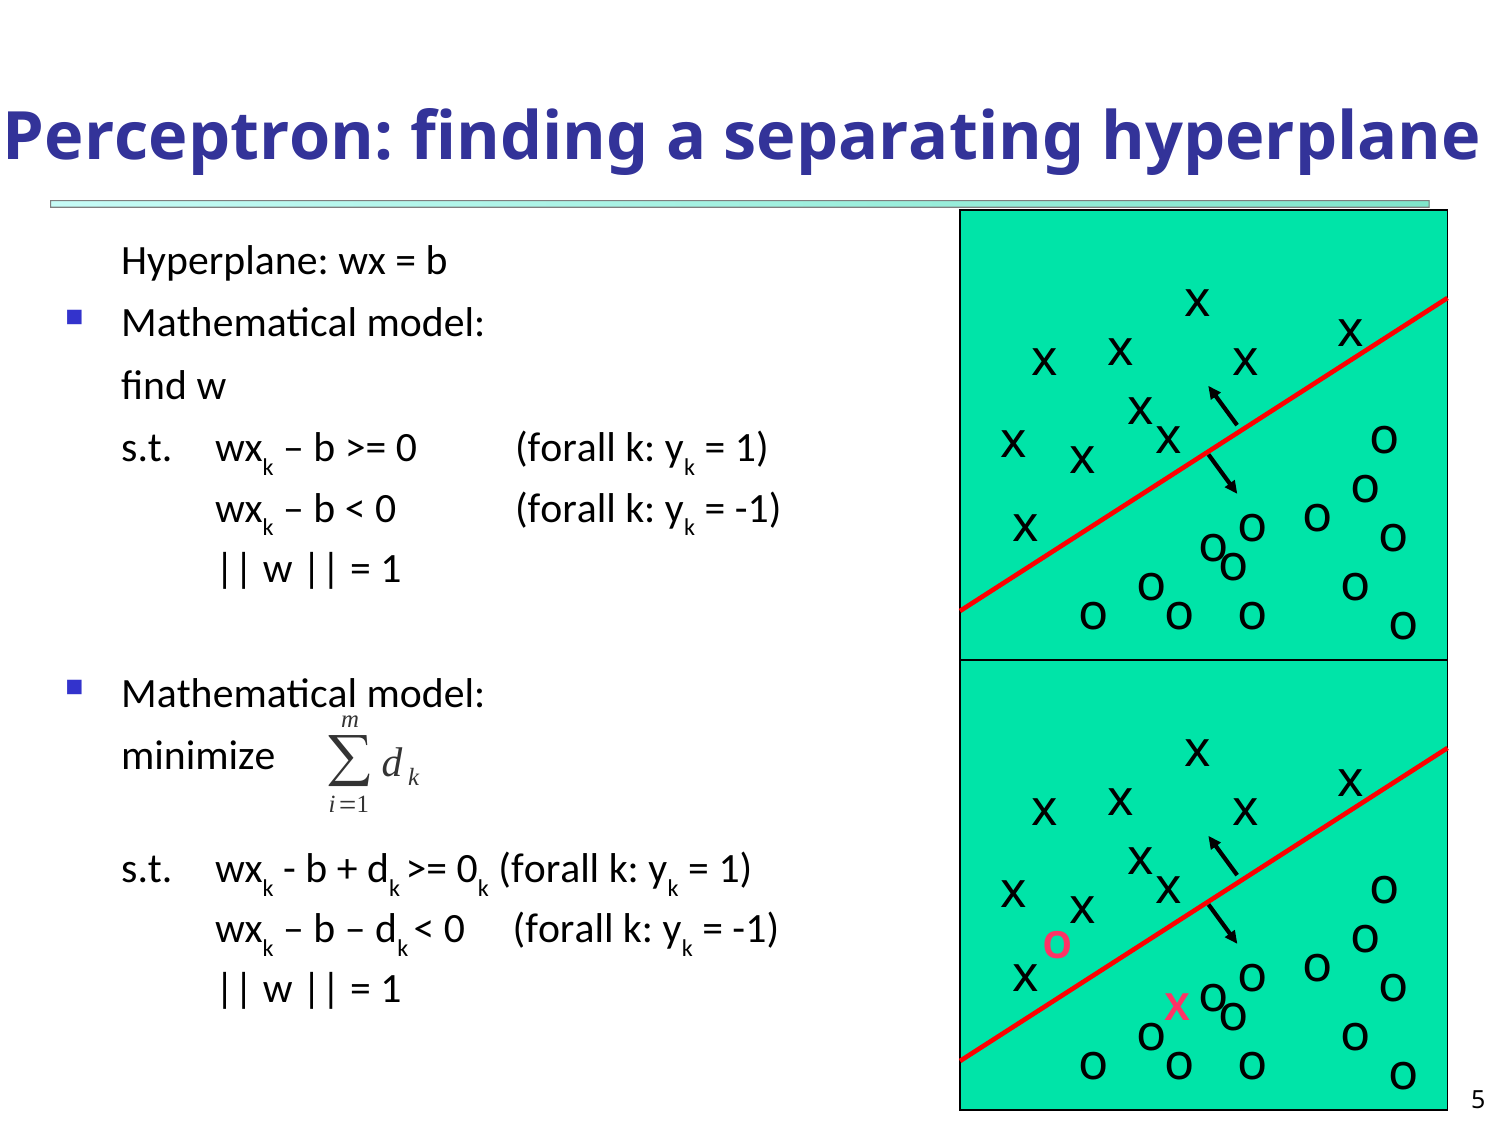

# Perceptron: finding a separating hyperplane
x
x
x
x
x
x
x
o
x
x
o
o
x
o
o
o
o
o
o
o
o
o
o
Hyperplane: wx = b
Mathematical model:
find w
s.t. 	wxk – b >= 0 	(forall k: yk = 1)
	wxk – b < 0	(forall k: yk = -1)
	|| w || = 1
Mathematical model:
minimize
s.t. 	wxk - b + dk >= 0k (forall k: yk = 1)
	wxk – b – dk < 0 (forall k: yk = -1)
	|| w || = 1
x
x
x
x
x
x
x
o
x
x
o
o
x
o
o
o
o
o
o
o
o
o
o
O
X